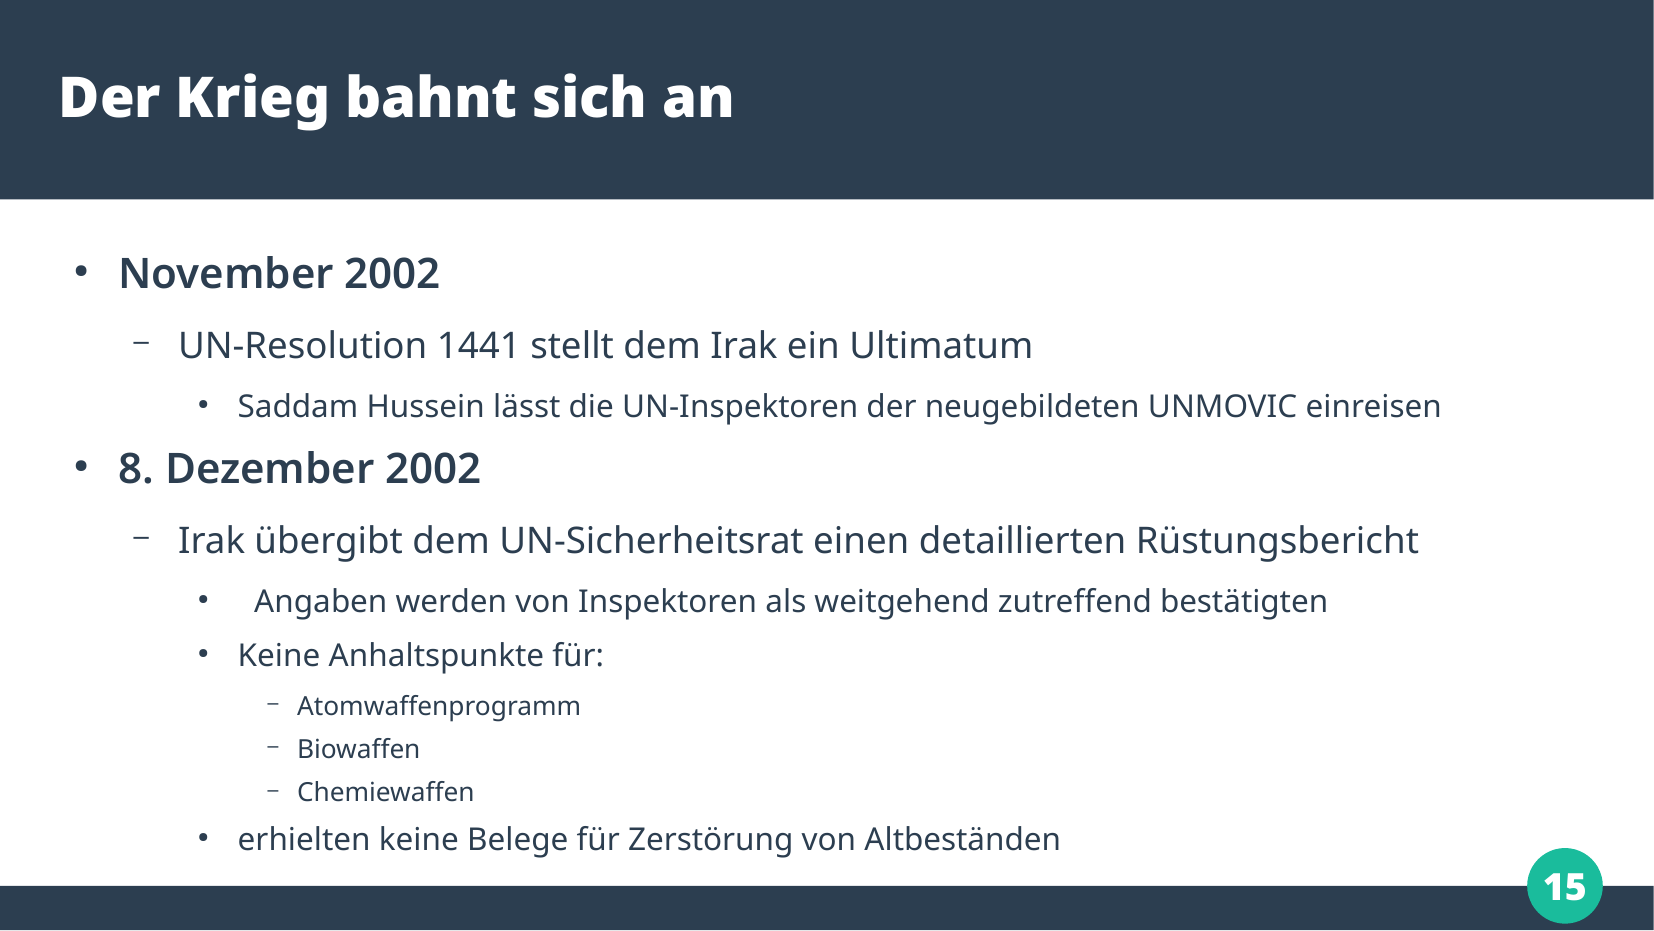

# Der Krieg bahnt sich an
November 2002
UN-Resolution 1441 stellt dem Irak ein Ultimatum
Saddam Hussein lässt die UN-Inspektoren der neugebildeten UNMOVIC einreisen
8. Dezember 2002
Irak übergibt dem UN-Sicherheitsrat einen detaillierten Rüstungsbericht
 Angaben werden von Inspektoren als weitgehend zutreffend bestätigten
Keine Anhaltspunkte für:
Atomwaffenprogramm
Biowaffen
Chemiewaffen
erhielten keine Belege für Zerstörung von Altbeständen